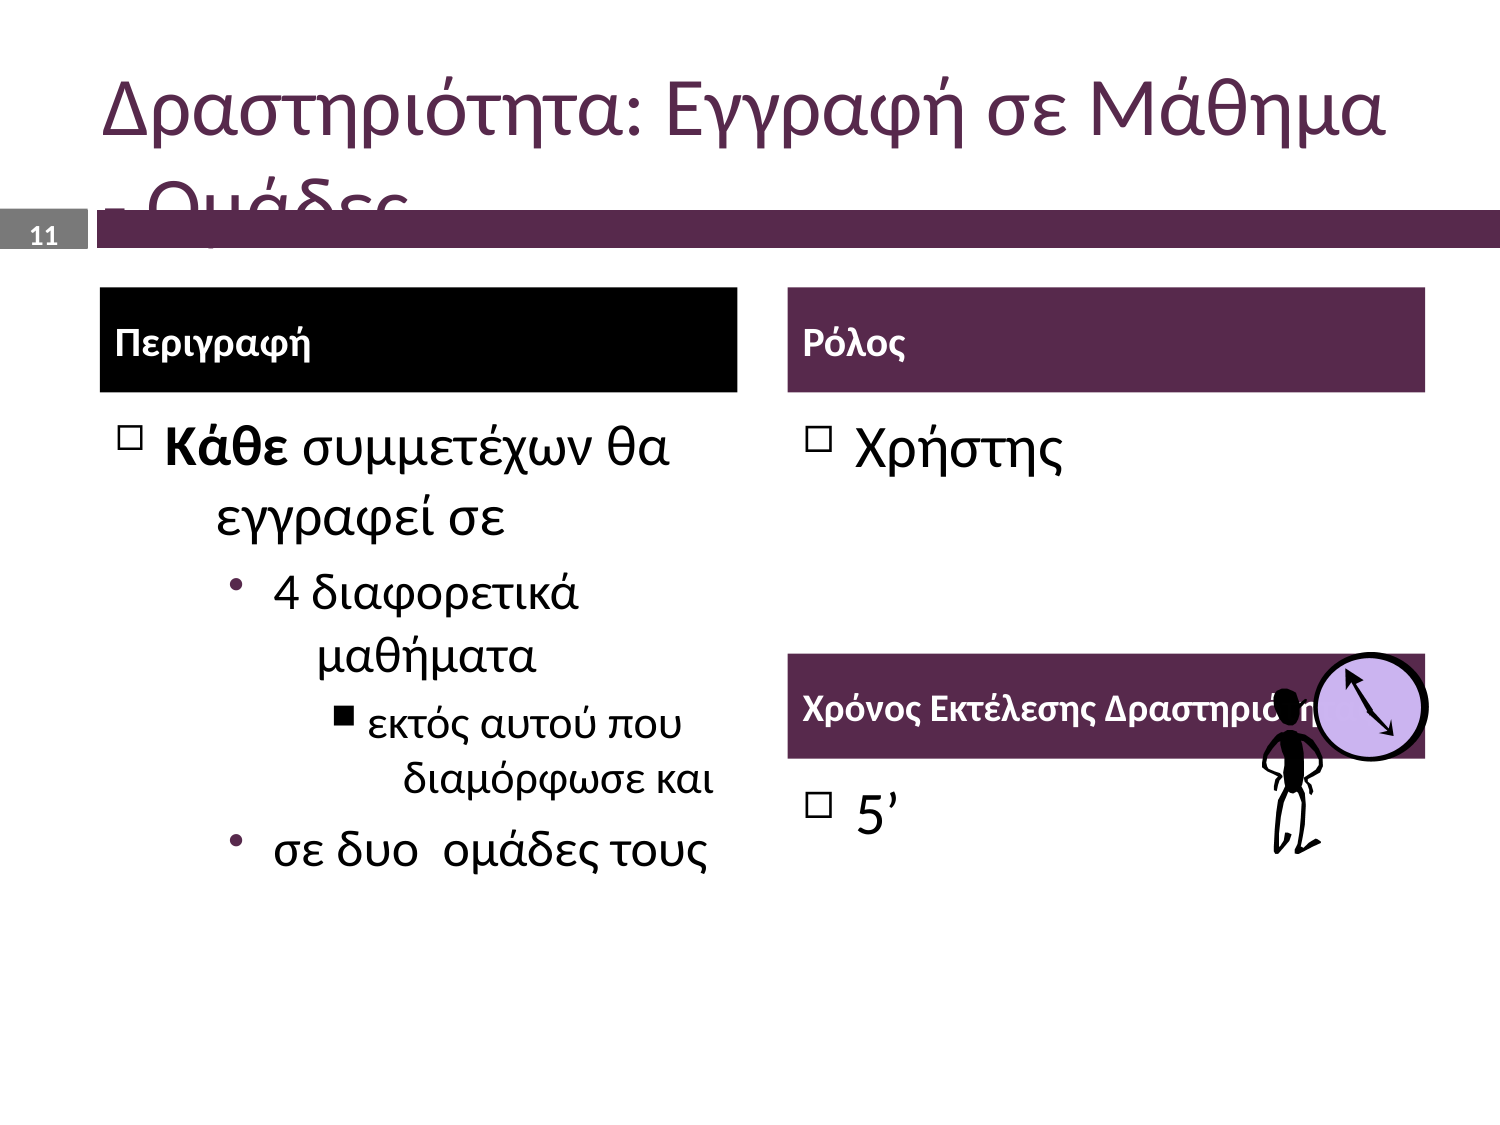

# Δραστηριότητα: Eγγραφή σε Μάθημα - Ομάδες
Περιγραφή
Ρόλος
Κάθε συμμετέχων θα εγγραφεί σε
4 διαφορετικά μαθήματα
εκτός αυτού που διαμόρφωσε και
σε δυο ομάδες τους
Χρήστης
Χρόνος Εκτέλεσης Δραστηριότητας
5’